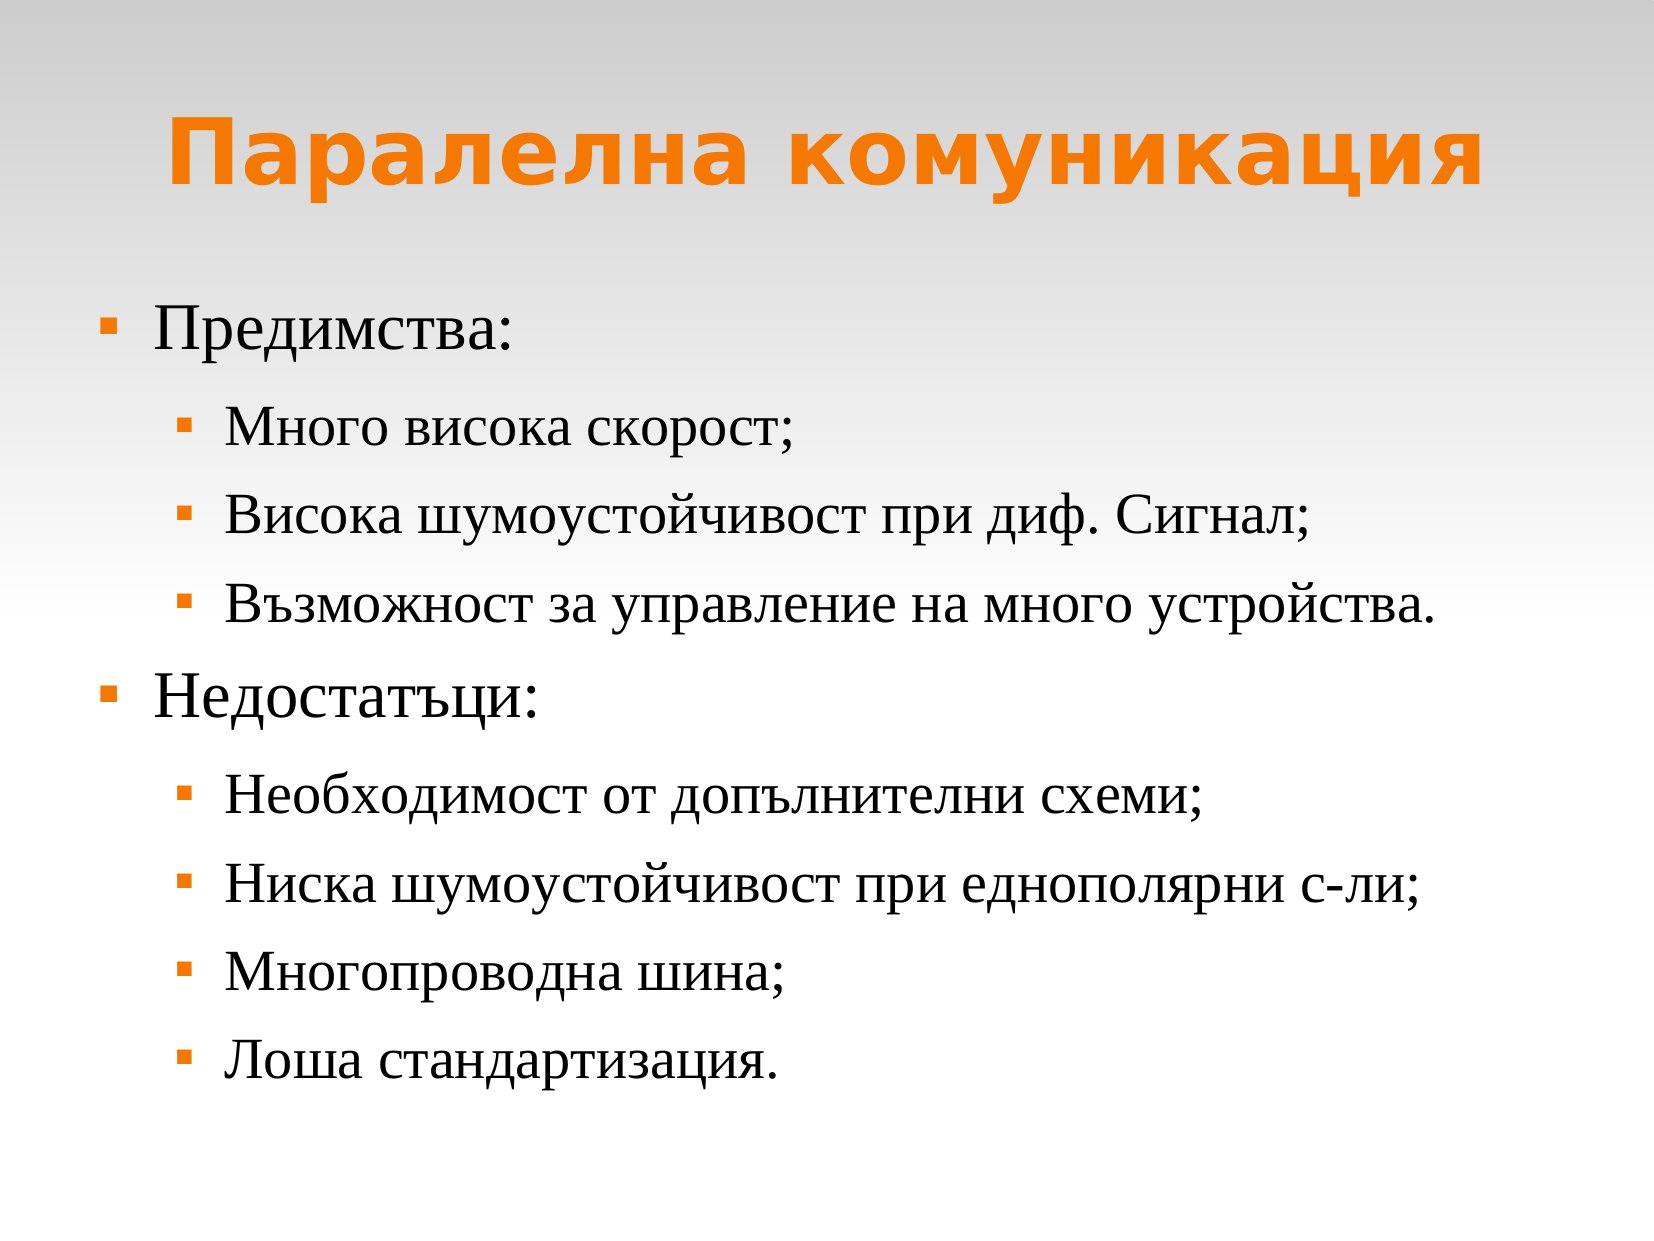

# Паралелна комуникация
Предимства:
Много висока скорост;
Висока шумоустойчивост при диф. Сигнал;
Възможност за управление на много устройства.
Недостатъци:
Необходимост от допълнителни схеми;
Ниска шумоустойчивост при еднополярни с-ли;
Многопроводна шина;
Лоша стандартизация.